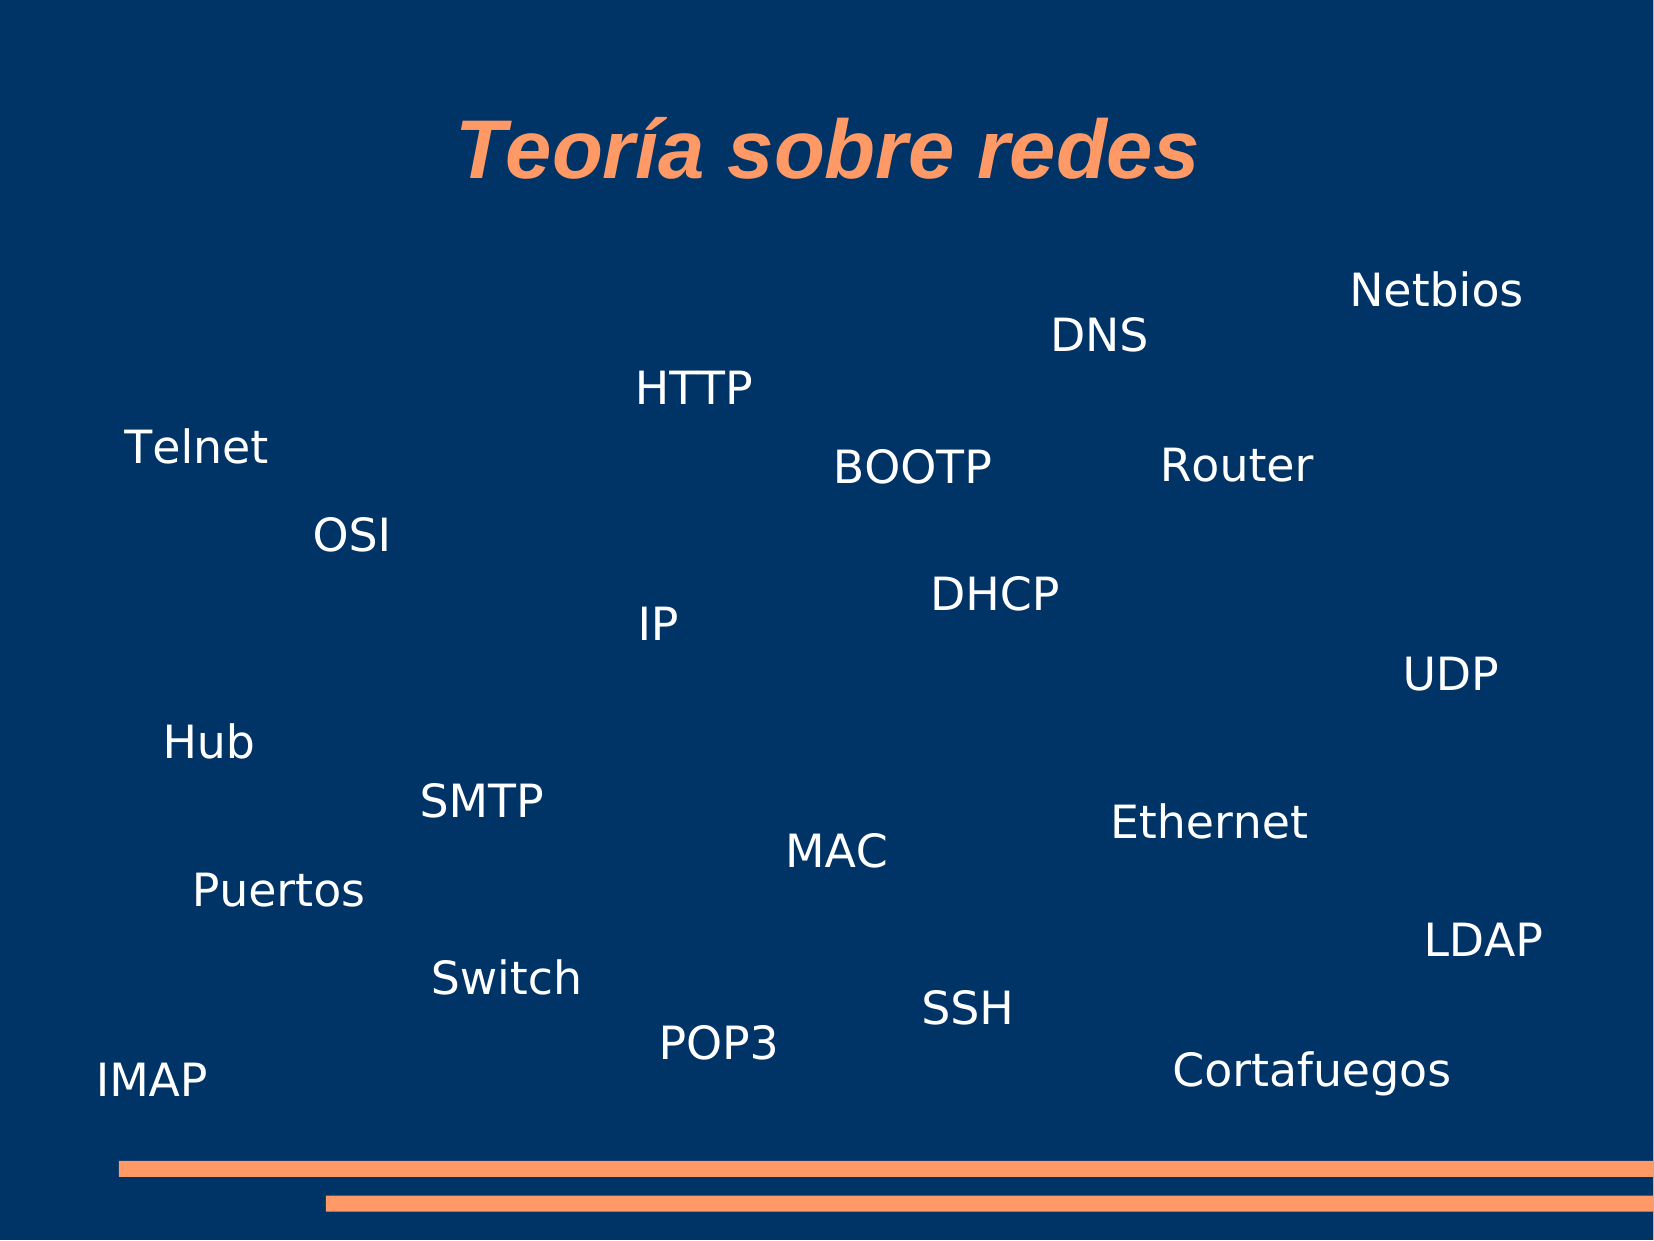

# Teoría sobre redes
Netbios
DNS
HTTP
Telnet
Router
BOOTP
OSI
DHCP
IP
UDP
Hub
SMTP
Ethernet
MAC
Puertos
LDAP
Switch
SSH
POP3
Cortafuegos
IMAP